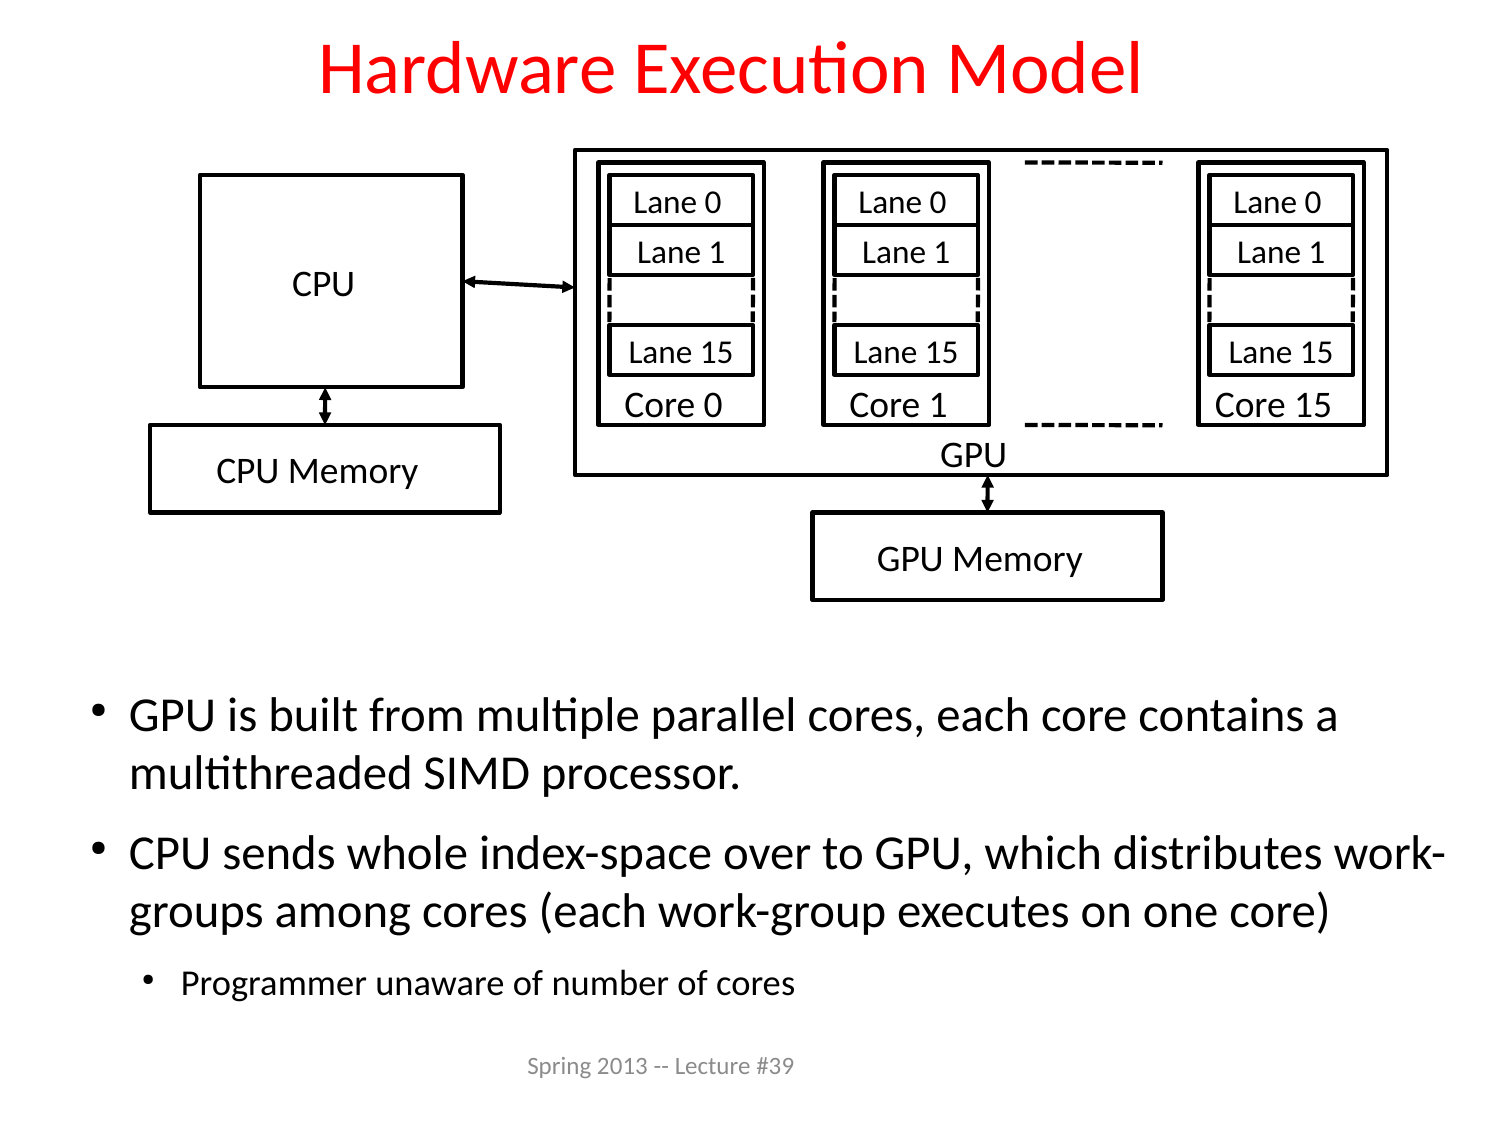

# Hardware Execution Model
GPU
Core 0
Lane 0
Lane 1
Lane 15
Core 1
Lane 0
Lane 1
Lane 15
Core 15
Lane 0
Lane 1
Lane 15
CPU
CPU Memory
GPU Memory
GPU is built from multiple parallel cores, each core contains a multithreaded SIMD processor.
CPU sends whole index-space over to GPU, which distributes work-groups among cores (each work-group executes on one core)
Programmer unaware of number of cores